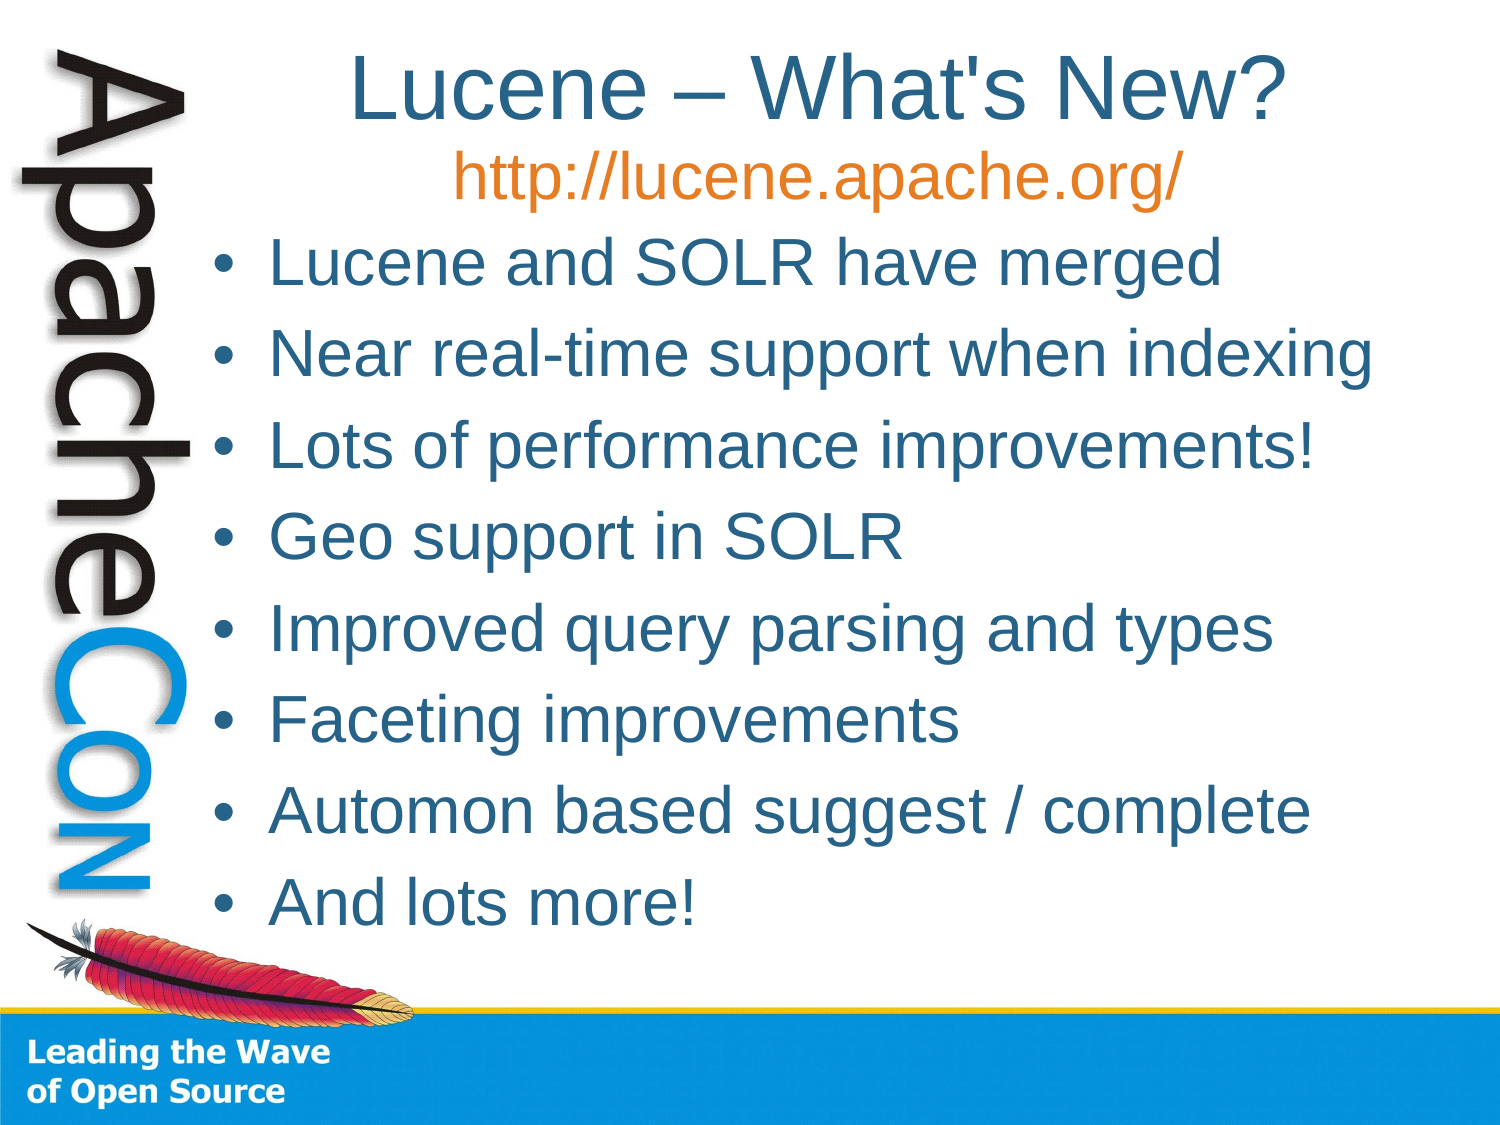

# Lucene – What's New? http://lucene.apache.org/
Lucene and SOLR have merged
Near real-time support when indexing
Lots of performance improvements!
Geo support in SOLR
Improved query parsing and types
Faceting improvements
Automon based suggest / complete
And lots more!